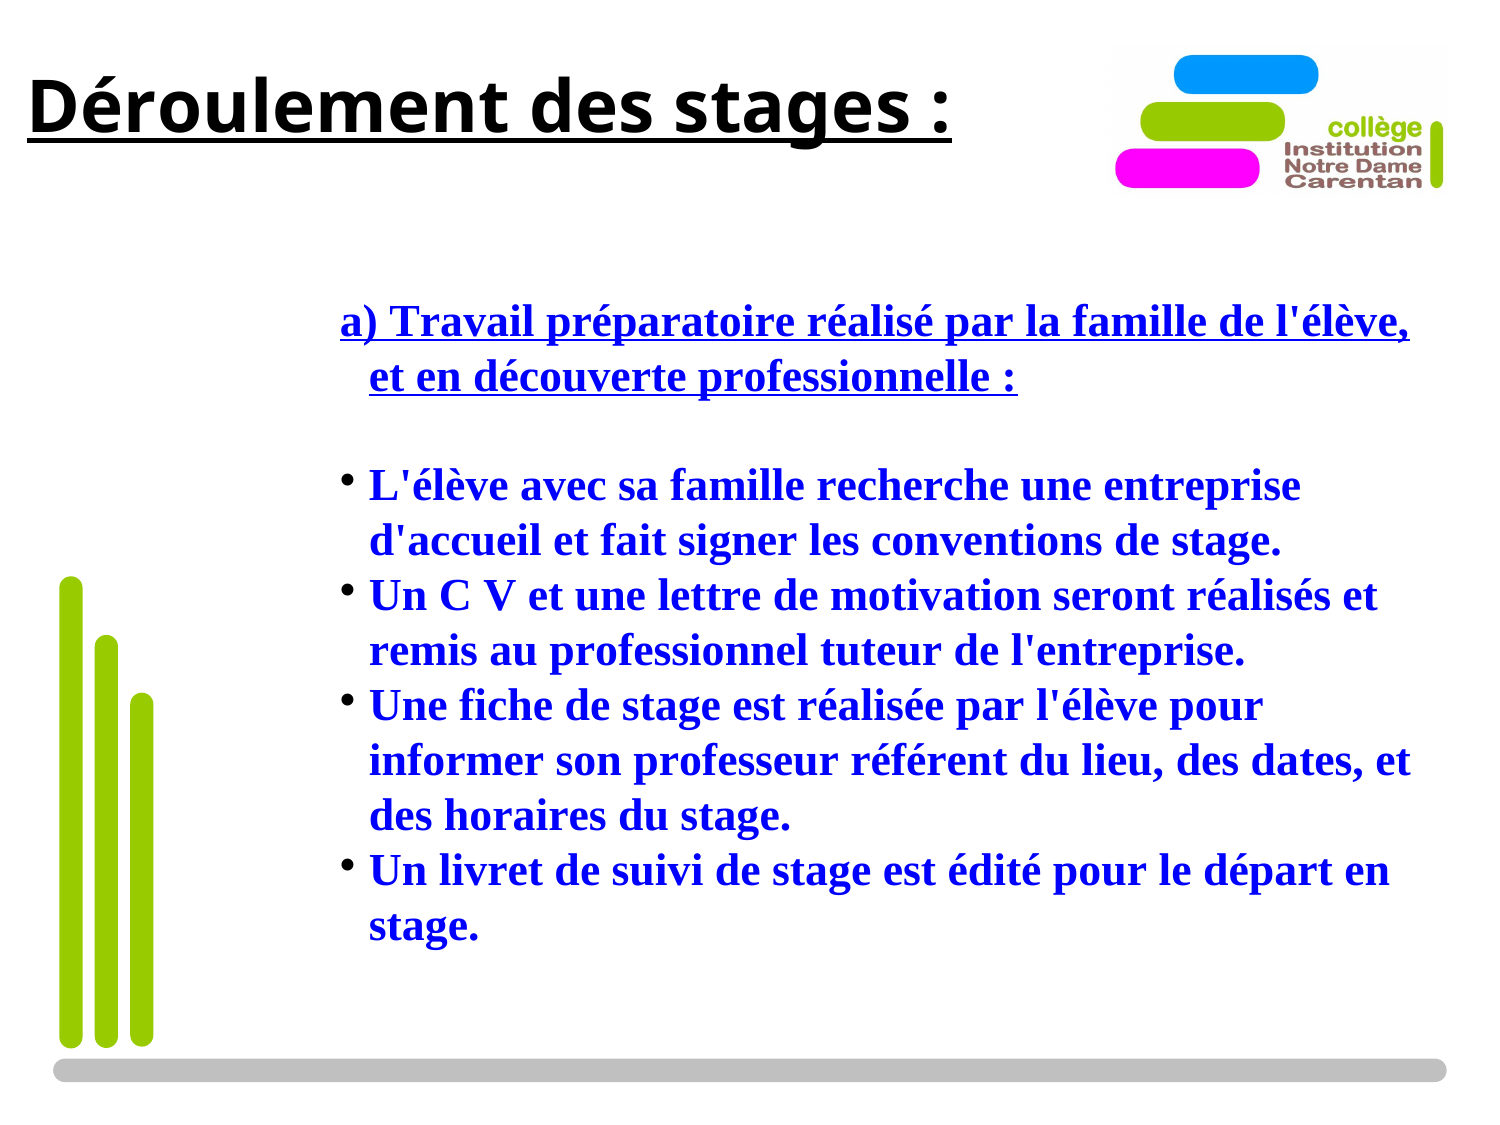

Déroulement des stages :
a) Travail préparatoire réalisé par la famille de l'élève, et en découverte professionnelle :
L'élève avec sa famille recherche une entreprise d'accueil et fait signer les conventions de stage.
Un C V et une lettre de motivation seront réalisés et remis au professionnel tuteur de l'entreprise.
Une fiche de stage est réalisée par l'élève pour informer son professeur référent du lieu, des dates, et des horaires du stage.
Un livret de suivi de stage est édité pour le départ en stage.